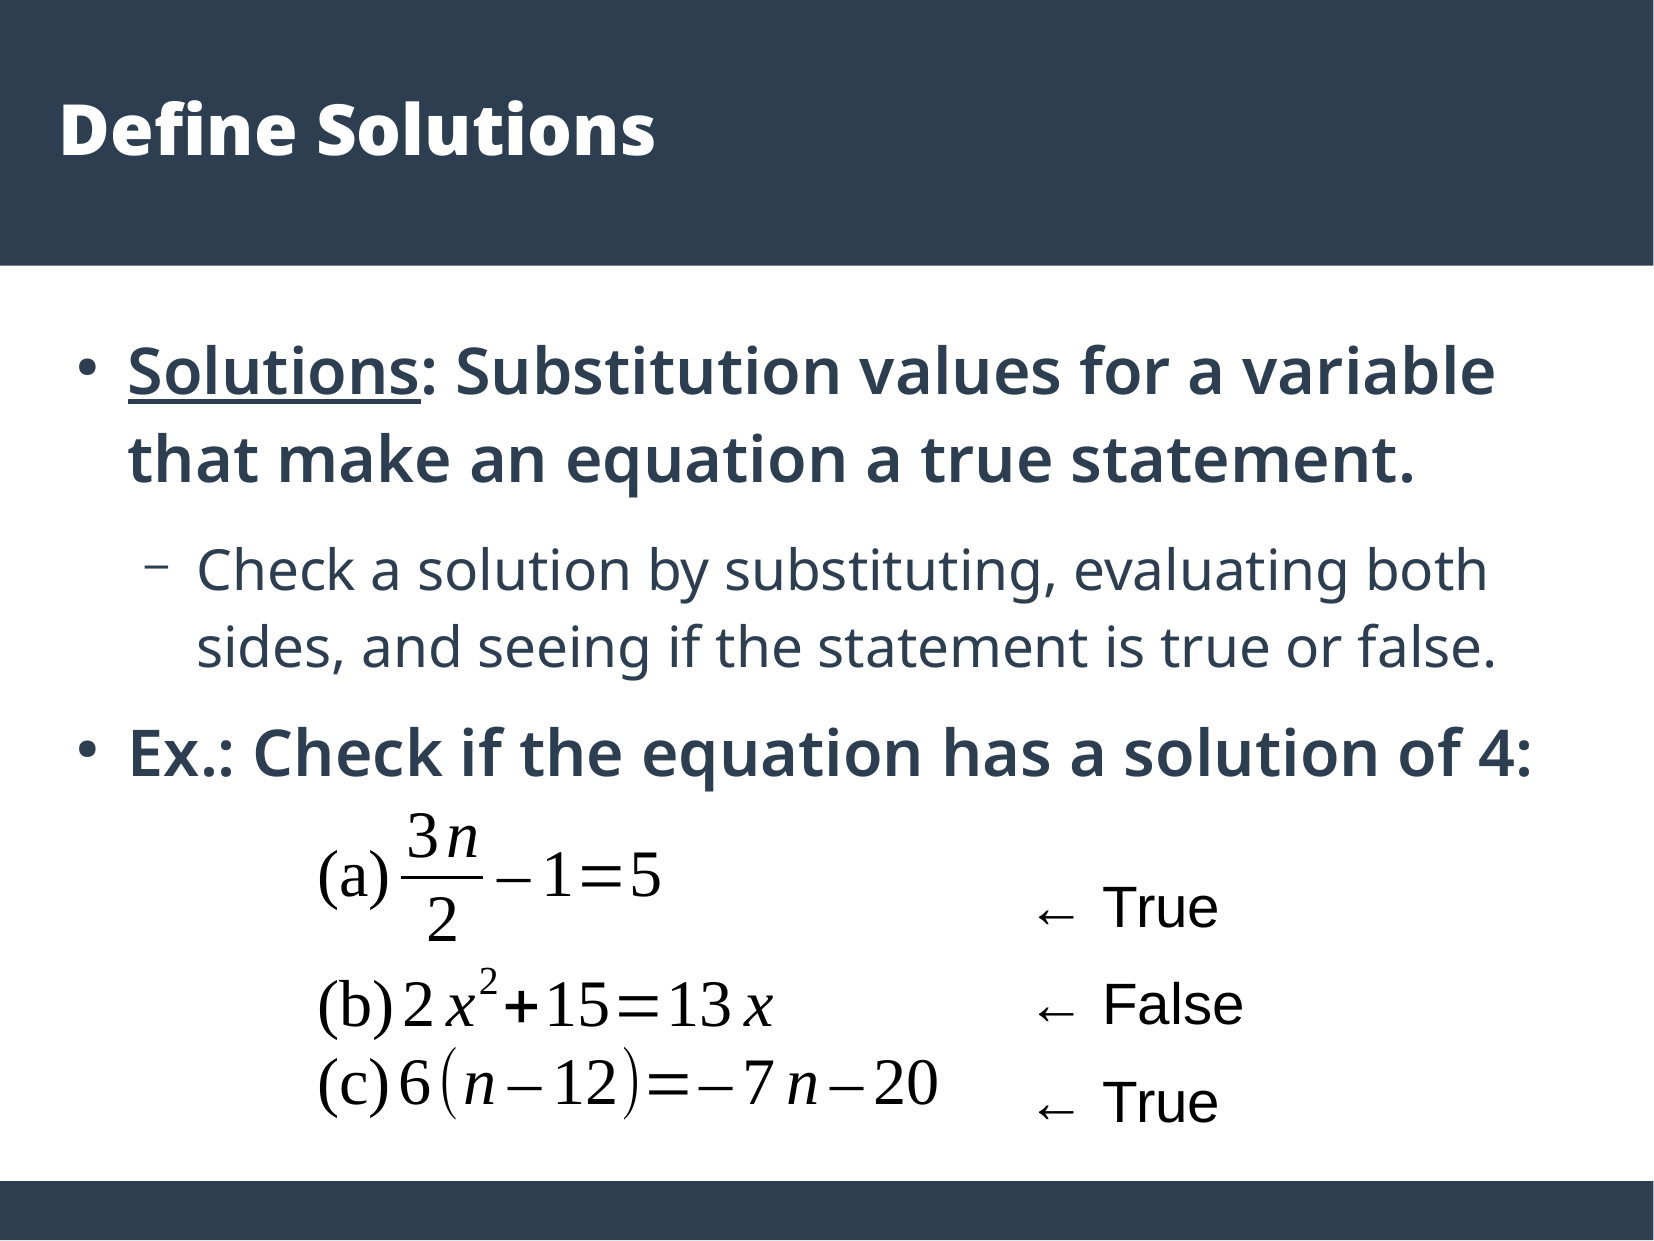

# Define Solutions
Solutions: Substitution values for a variable that make an equation a true statement.
Check a solution by substituting, evaluating both sides, and seeing if the statement is true or false.
Ex.: Check if the equation has a solution of 4:
← True
← False
← True